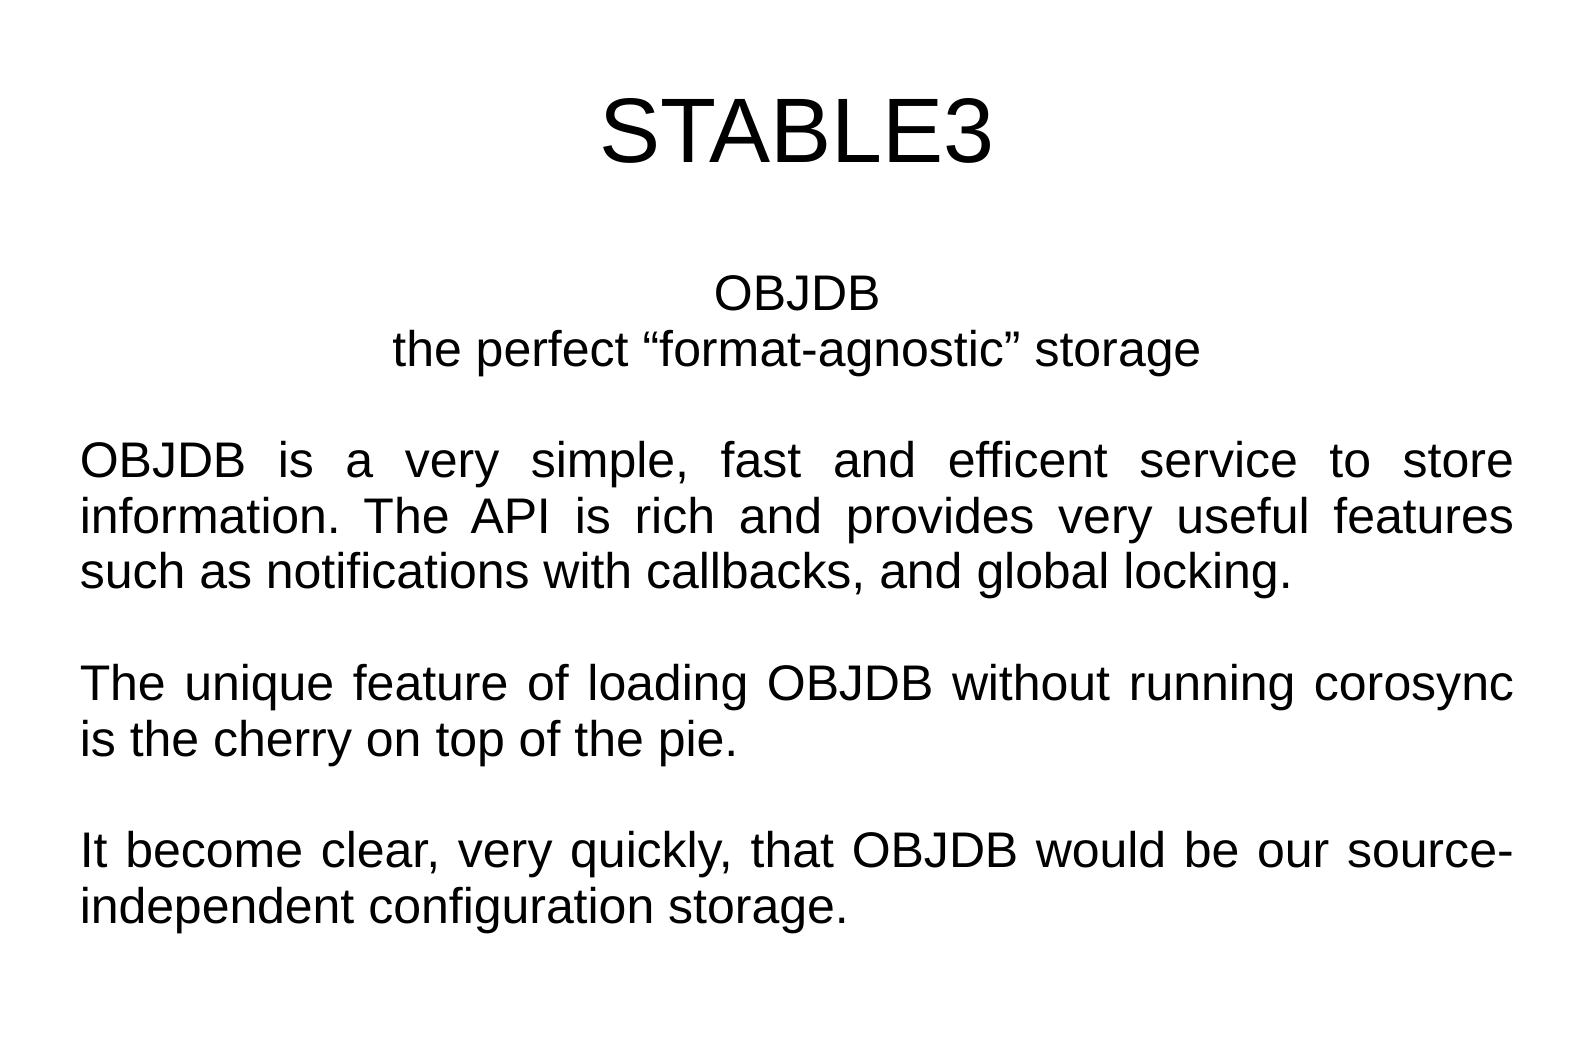

# STABLE3
OBJDB
the perfect “format-agnostic” storage
OBJDB is a very simple, fast and efficent service to store information. The API is rich and provides very useful features such as notifications with callbacks, and global locking.
The unique feature of loading OBJDB without running corosync is the cherry on top of the pie.
It become clear, very quickly, that OBJDB would be our source-independent configuration storage.